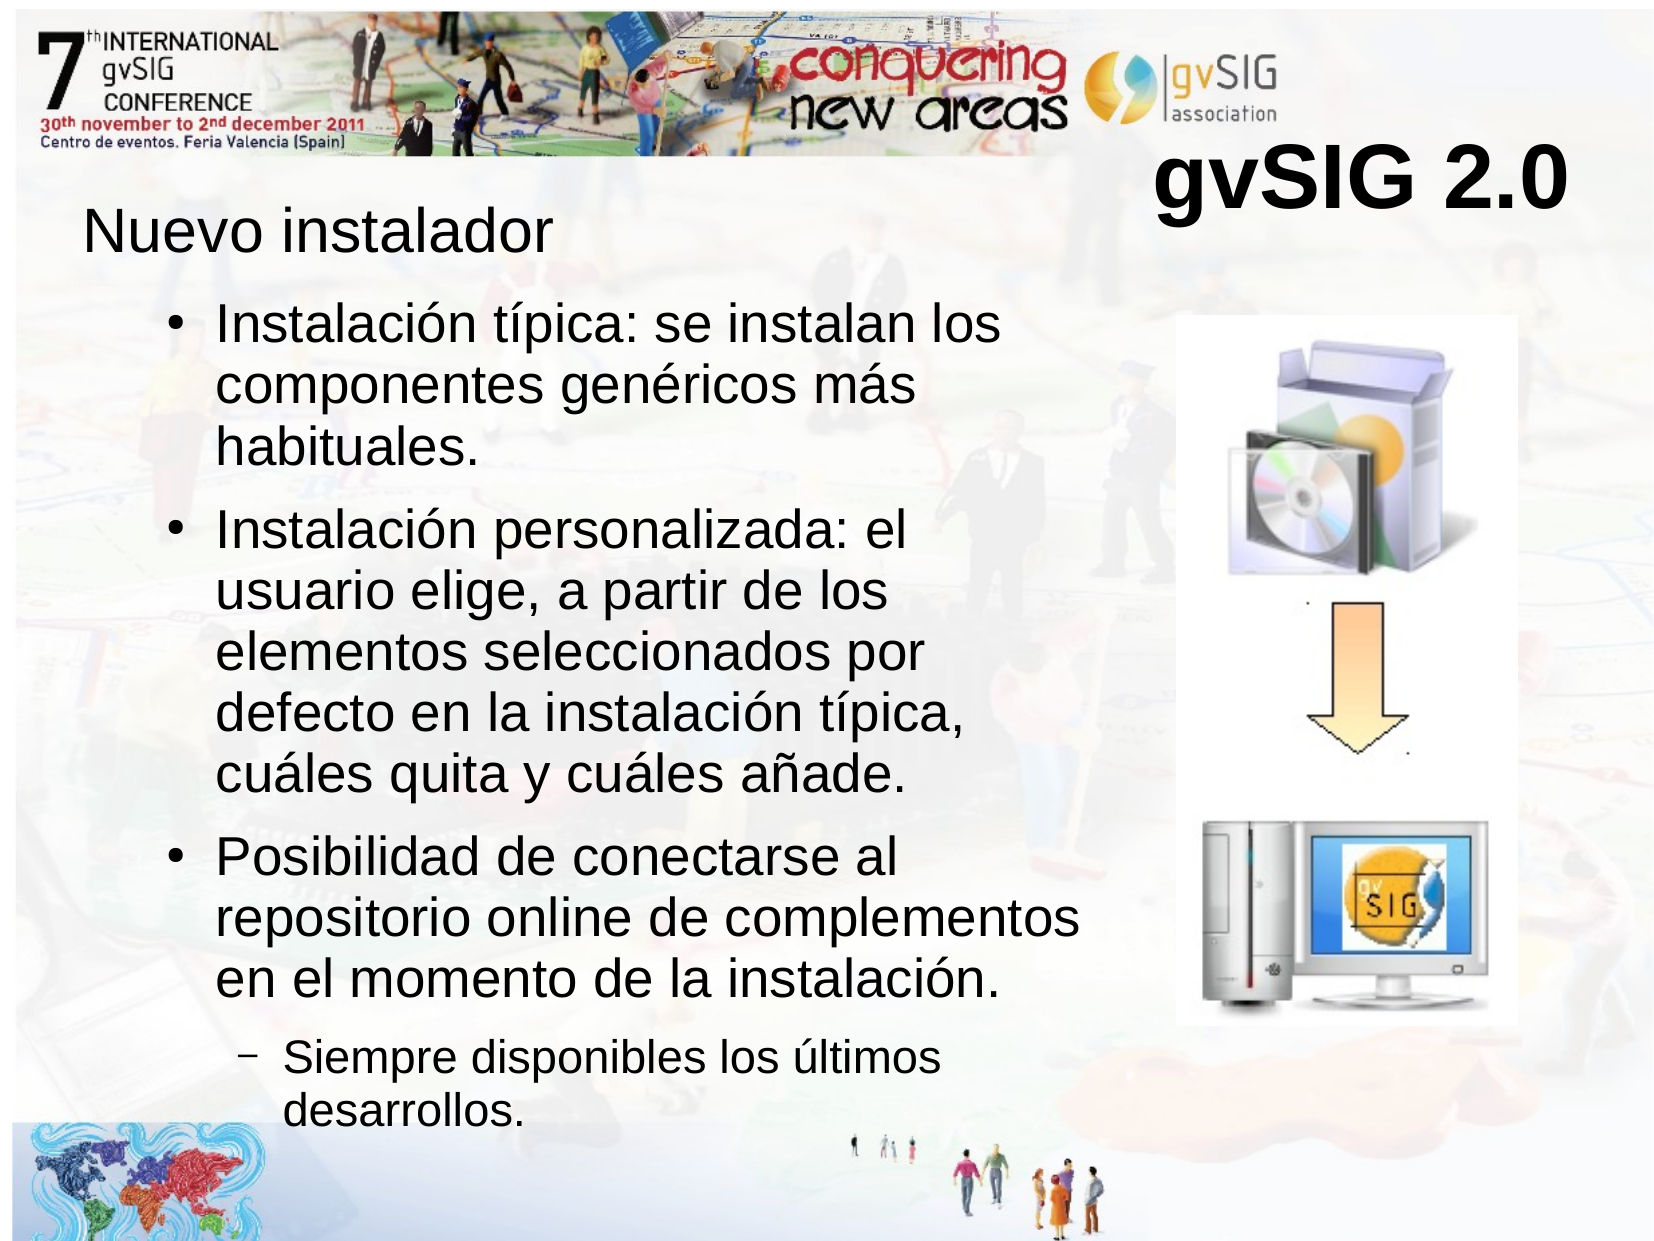

# gvSIG 2.0
Nuevo instalador
Instalación típica: se instalan los componentes genéricos más habituales.
Instalación personalizada: el usuario elige, a partir de los elementos seleccionados por defecto en la instalación típica, cuáles quita y cuáles añade.
Posibilidad de conectarse al repositorio online de complementos en el momento de la instalación.
Siempre disponibles los últimos desarrollos.